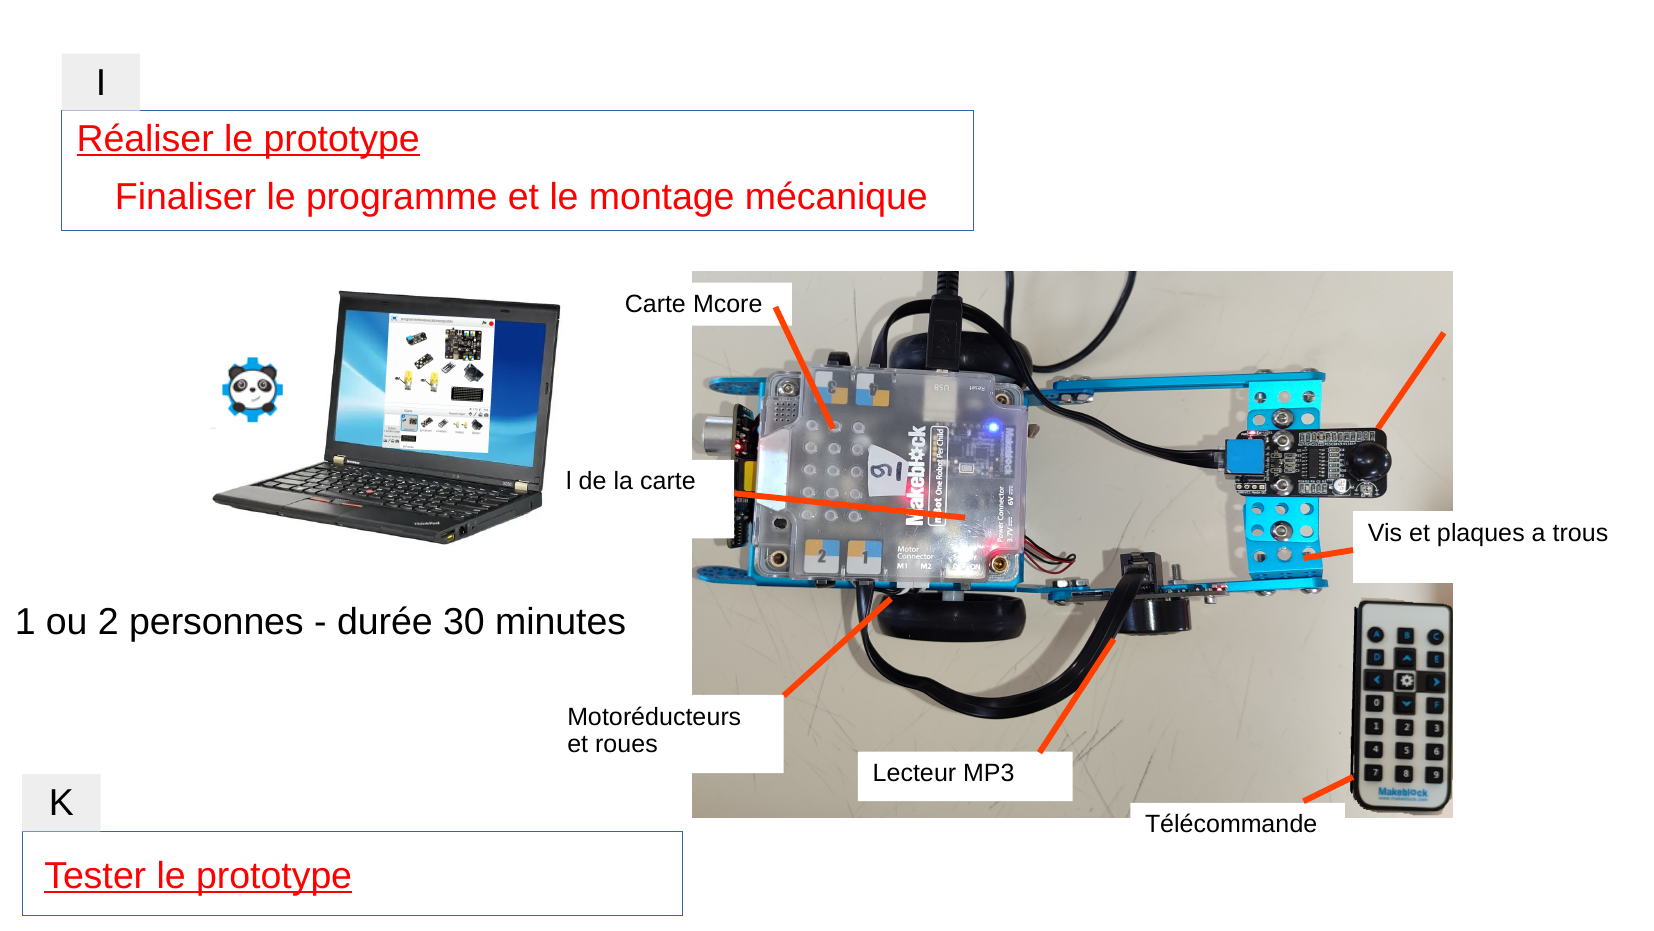

I
Réaliser le prototype
Finaliser le programme et le montage mécanique
Carte Mcore
Del de la carte
Vis et plaques a trous
1 ou 2 personnes - durée 30 minutes
Motoréducteurs et roues
Lecteur MP3
I
K
Télécommande
Tester le prototype